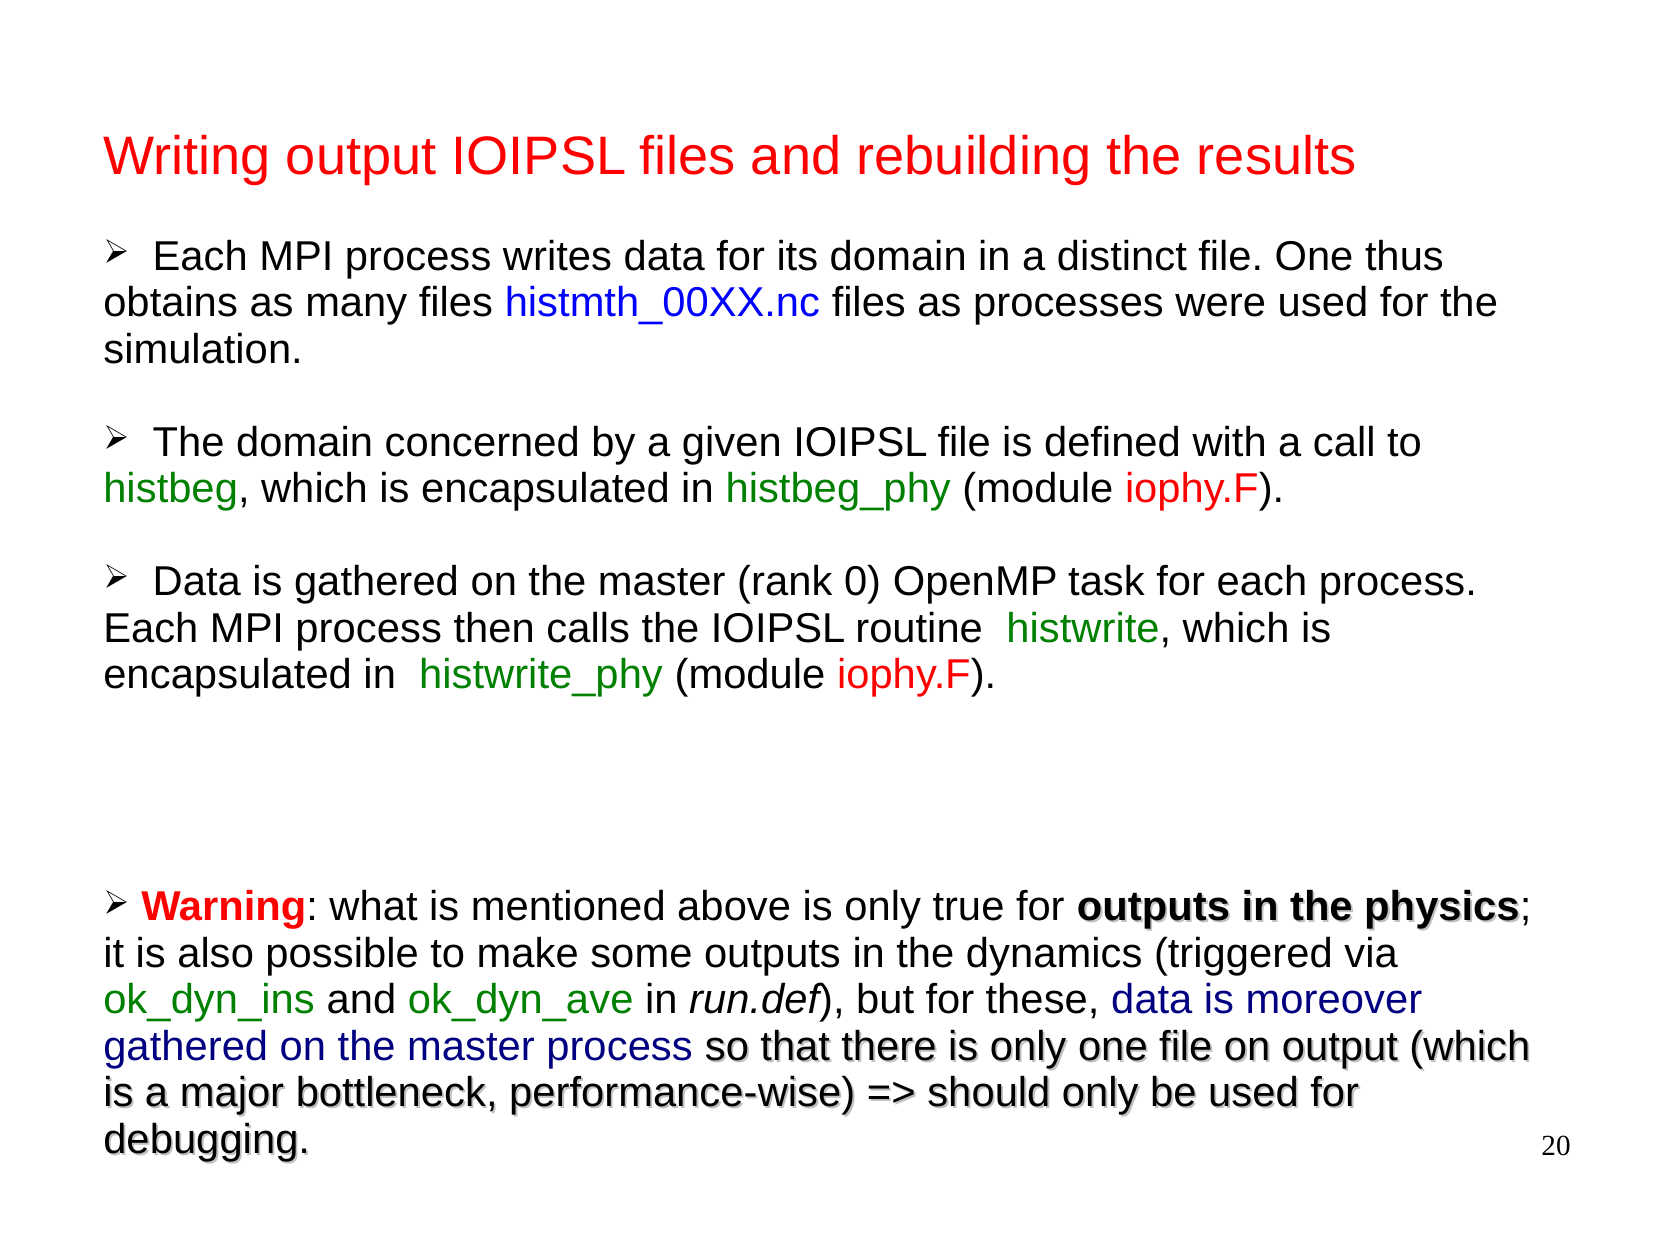

Writing output IOIPSL files and rebuilding the results
 Each MPI process writes data for its domain in a distinct file. One thus obtains as many files histmth_00XX.nc files as processes were used for the simulation.
 The domain concerned by a given IOIPSL file is defined with a call to histbeg, which is encapsulated in histbeg_phy (module iophy.F).
 Data is gathered on the master (rank 0) OpenMP task for each process. Each MPI process then calls the IOIPSL routine histwrite, which is encapsulated in histwrite_phy (module iophy.F).
 Warning: what is mentioned above is only true for outputs in the physics; it is also possible to make some outputs in the dynamics (triggered via ok_dyn_ins and ok_dyn_ave in run.def), but for these, data is moreover gathered on the master process so that there is only one file on output (which is a major bottleneck, performance-wise) => should only be used for debugging.
20